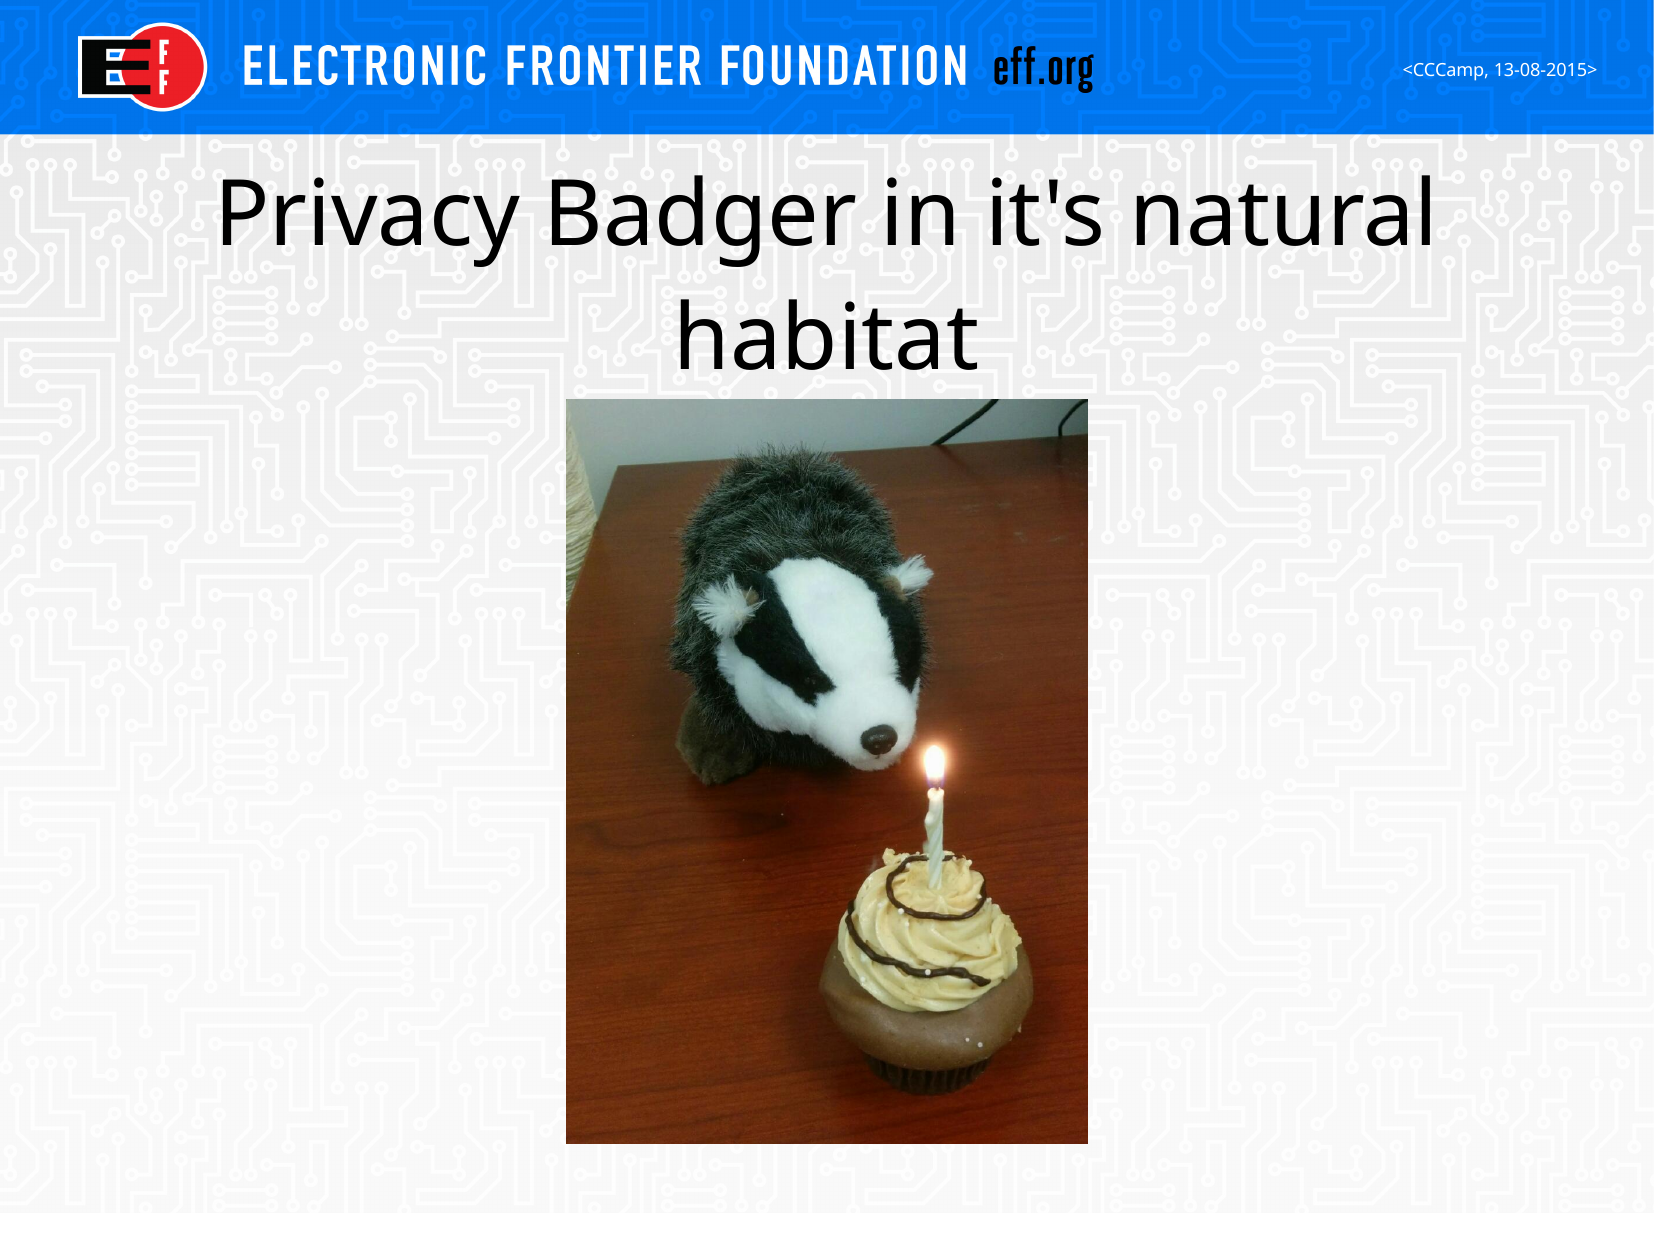

# Privacy Badger in it's natural habitat